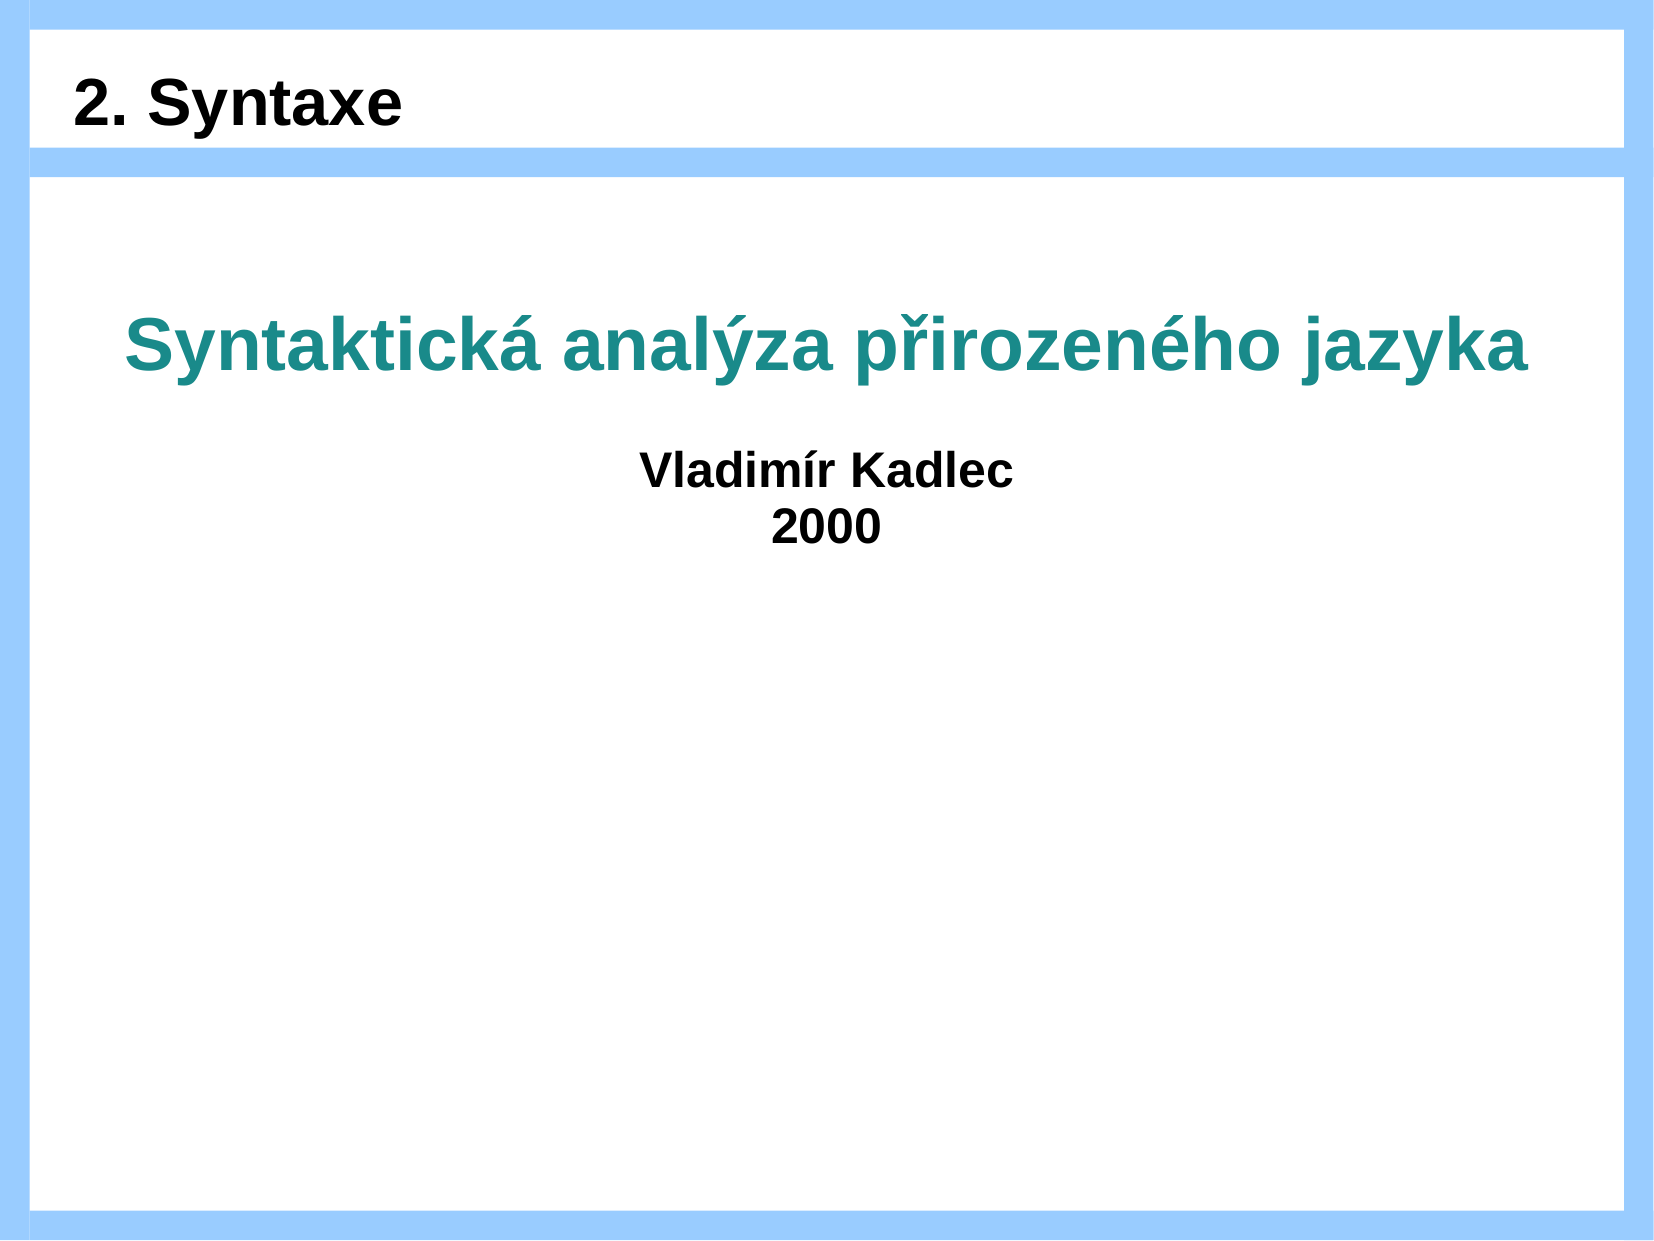

2. Syntaxe
Syntaktická analýza přirozeného jazyka
Vladimír Kadlec
2000